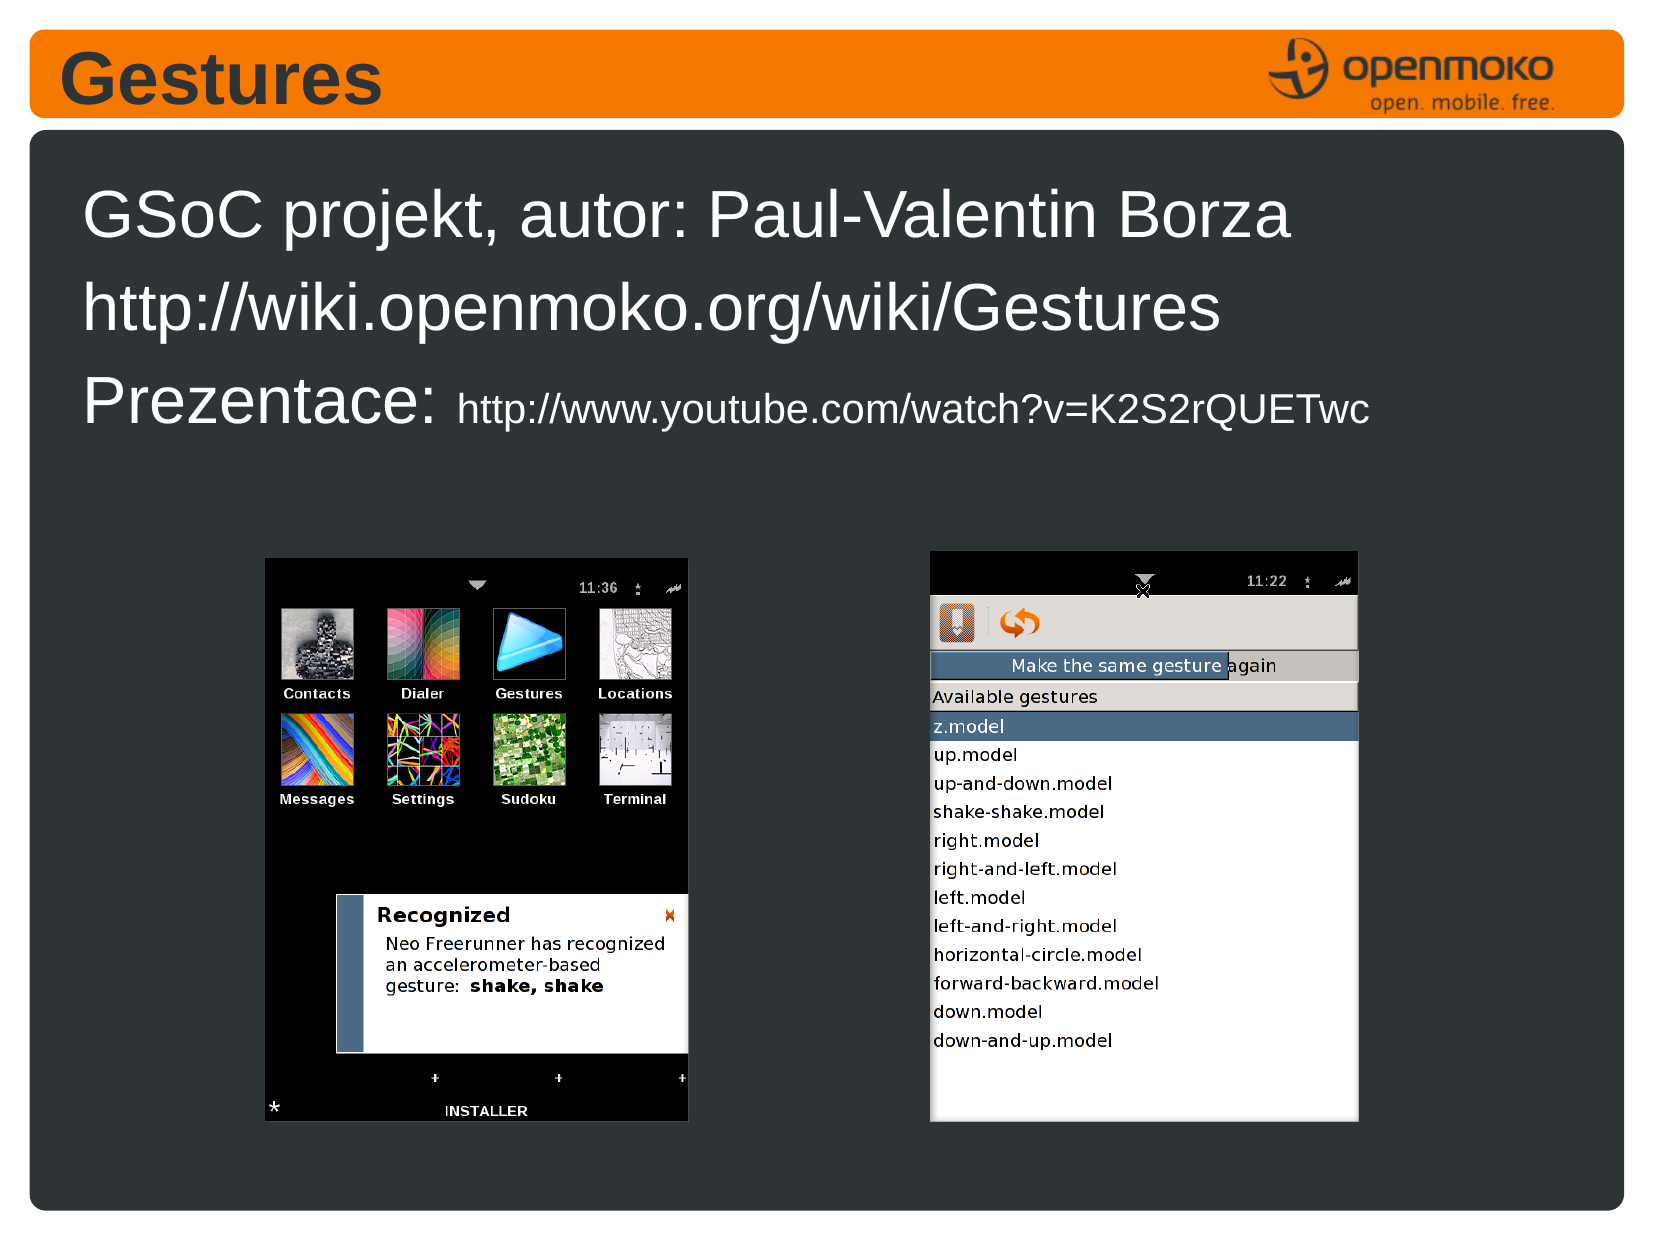

# Gestures
GSoC projekt, autor: Paul-Valentin Borza
http://wiki.openmoko.org/wiki/Gestures
Prezentace: http://www.youtube.com/watch?v=K2S2rQUETwc